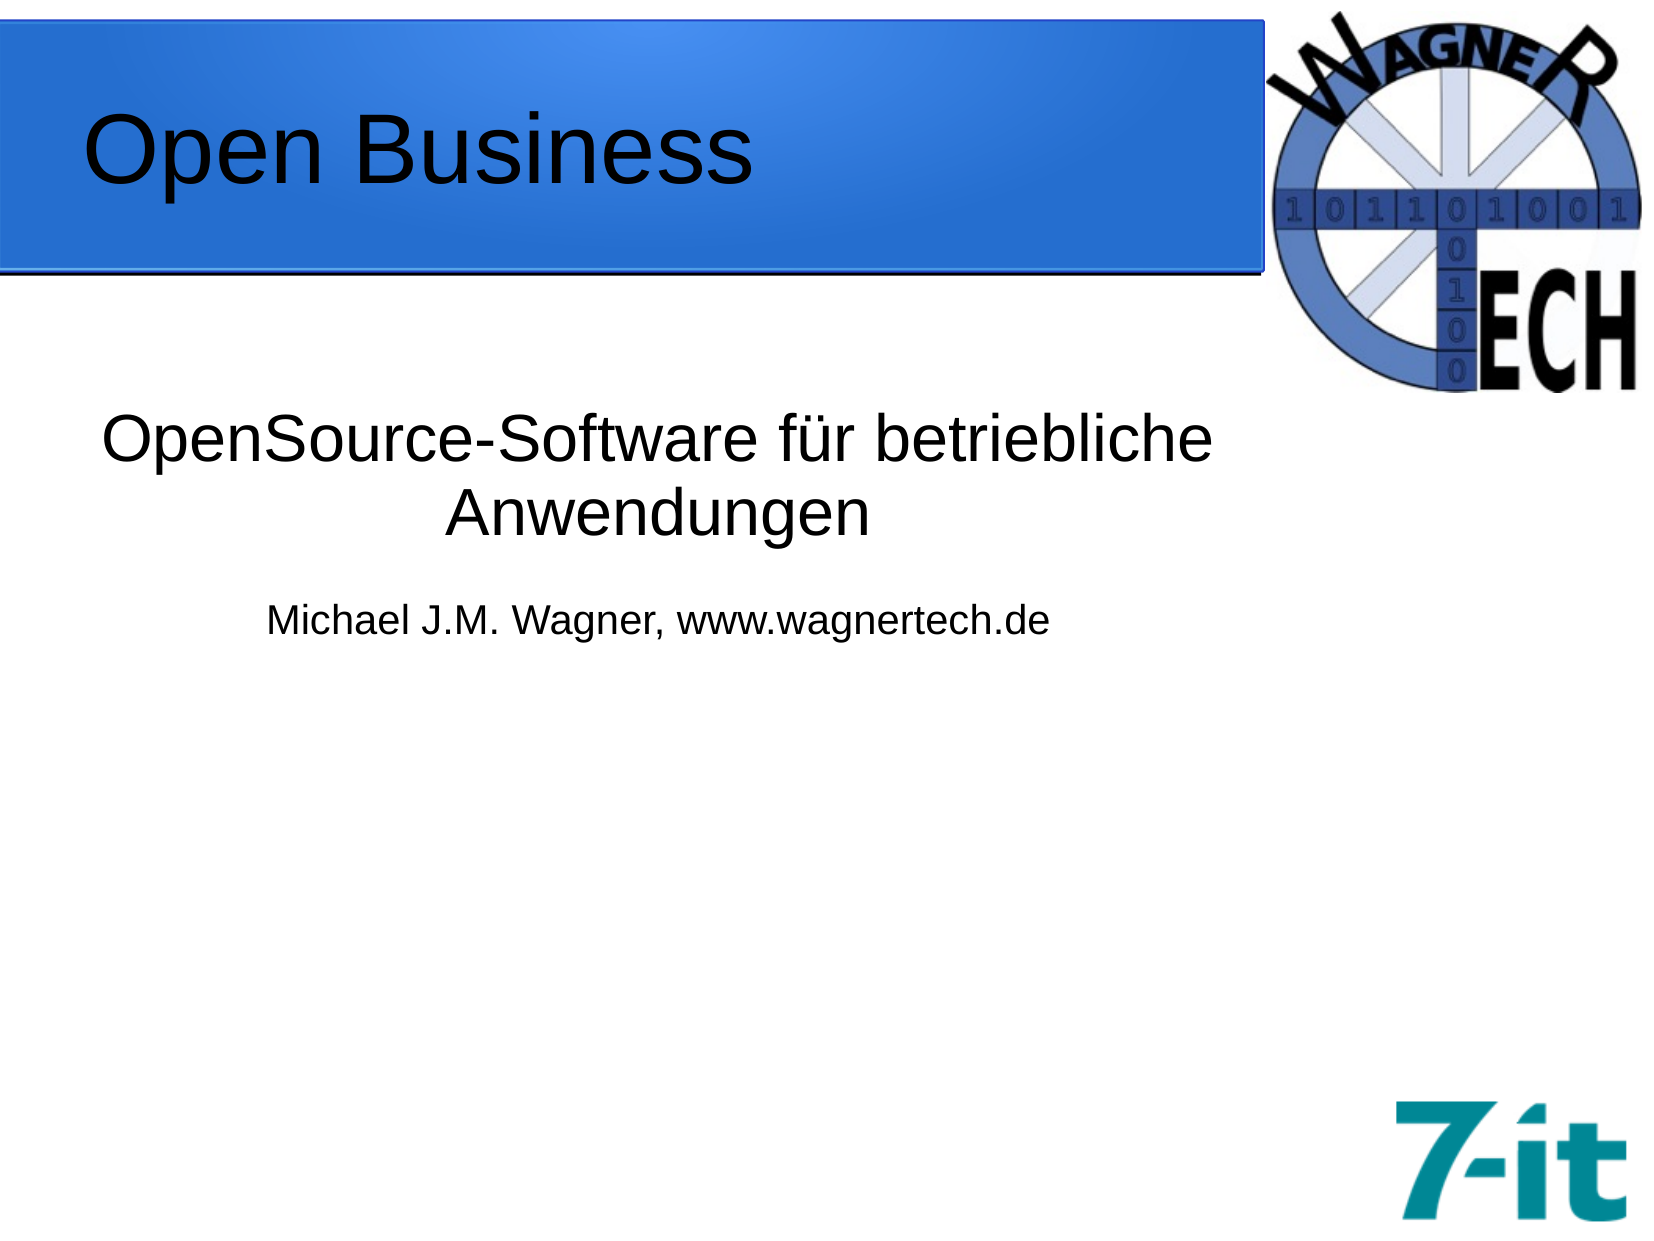

# Open Business
OpenSource-Software für betriebliche Anwendungen
Michael J.M. Wagner, www.wagnertech.de